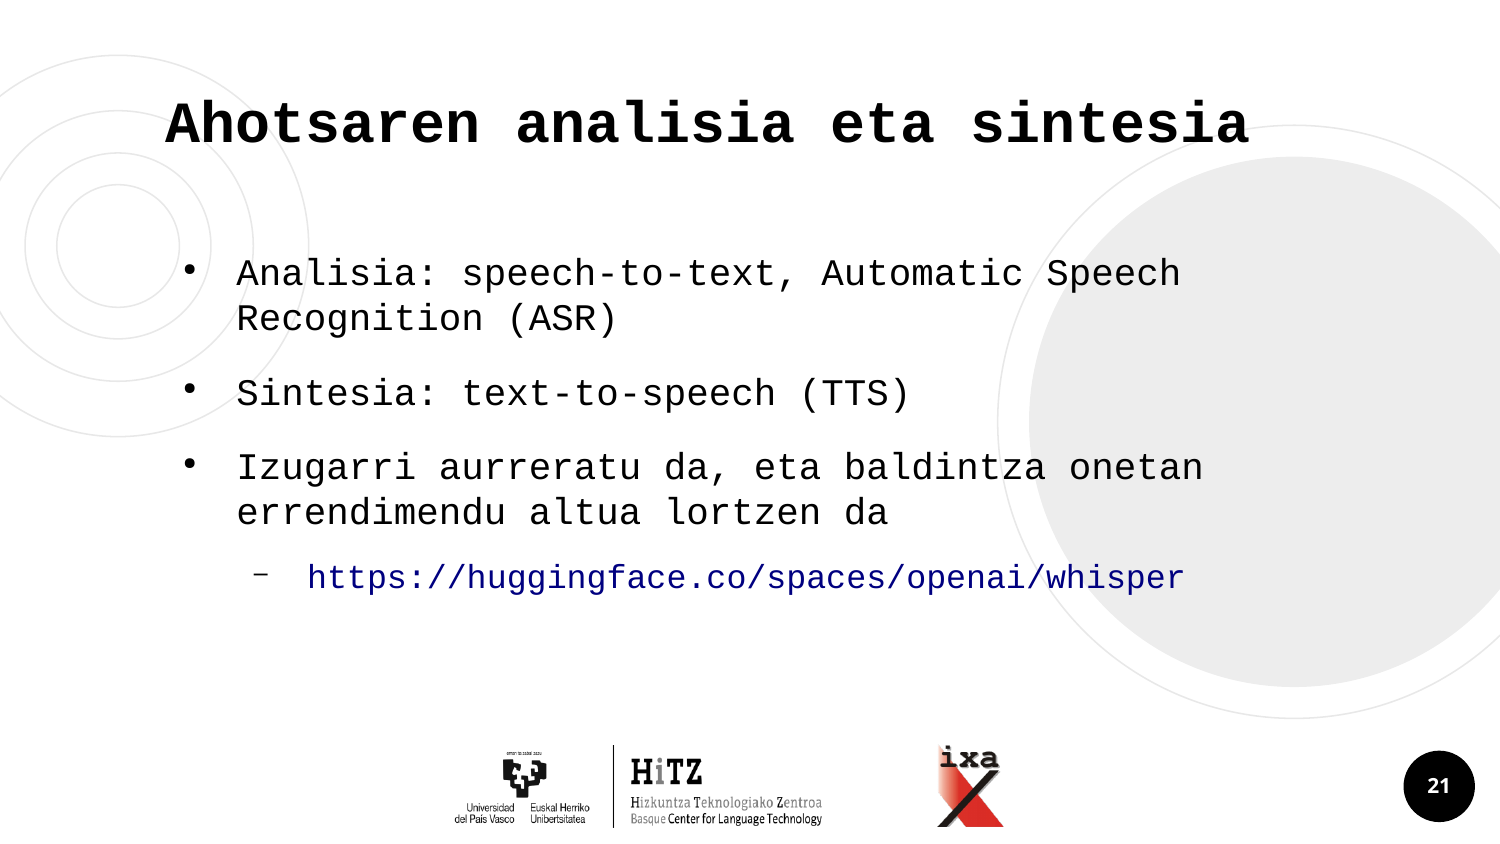

Ahotsaren analisia eta sintesia
# Analisia: speech-to-text, Automatic Speech Recognition (ASR)
Sintesia: text-to-speech (TTS)
Izugarri aurreratu da, eta baldintza onetan errendimendu altua lortzen da
https://huggingface.co/spaces/openai/whisper